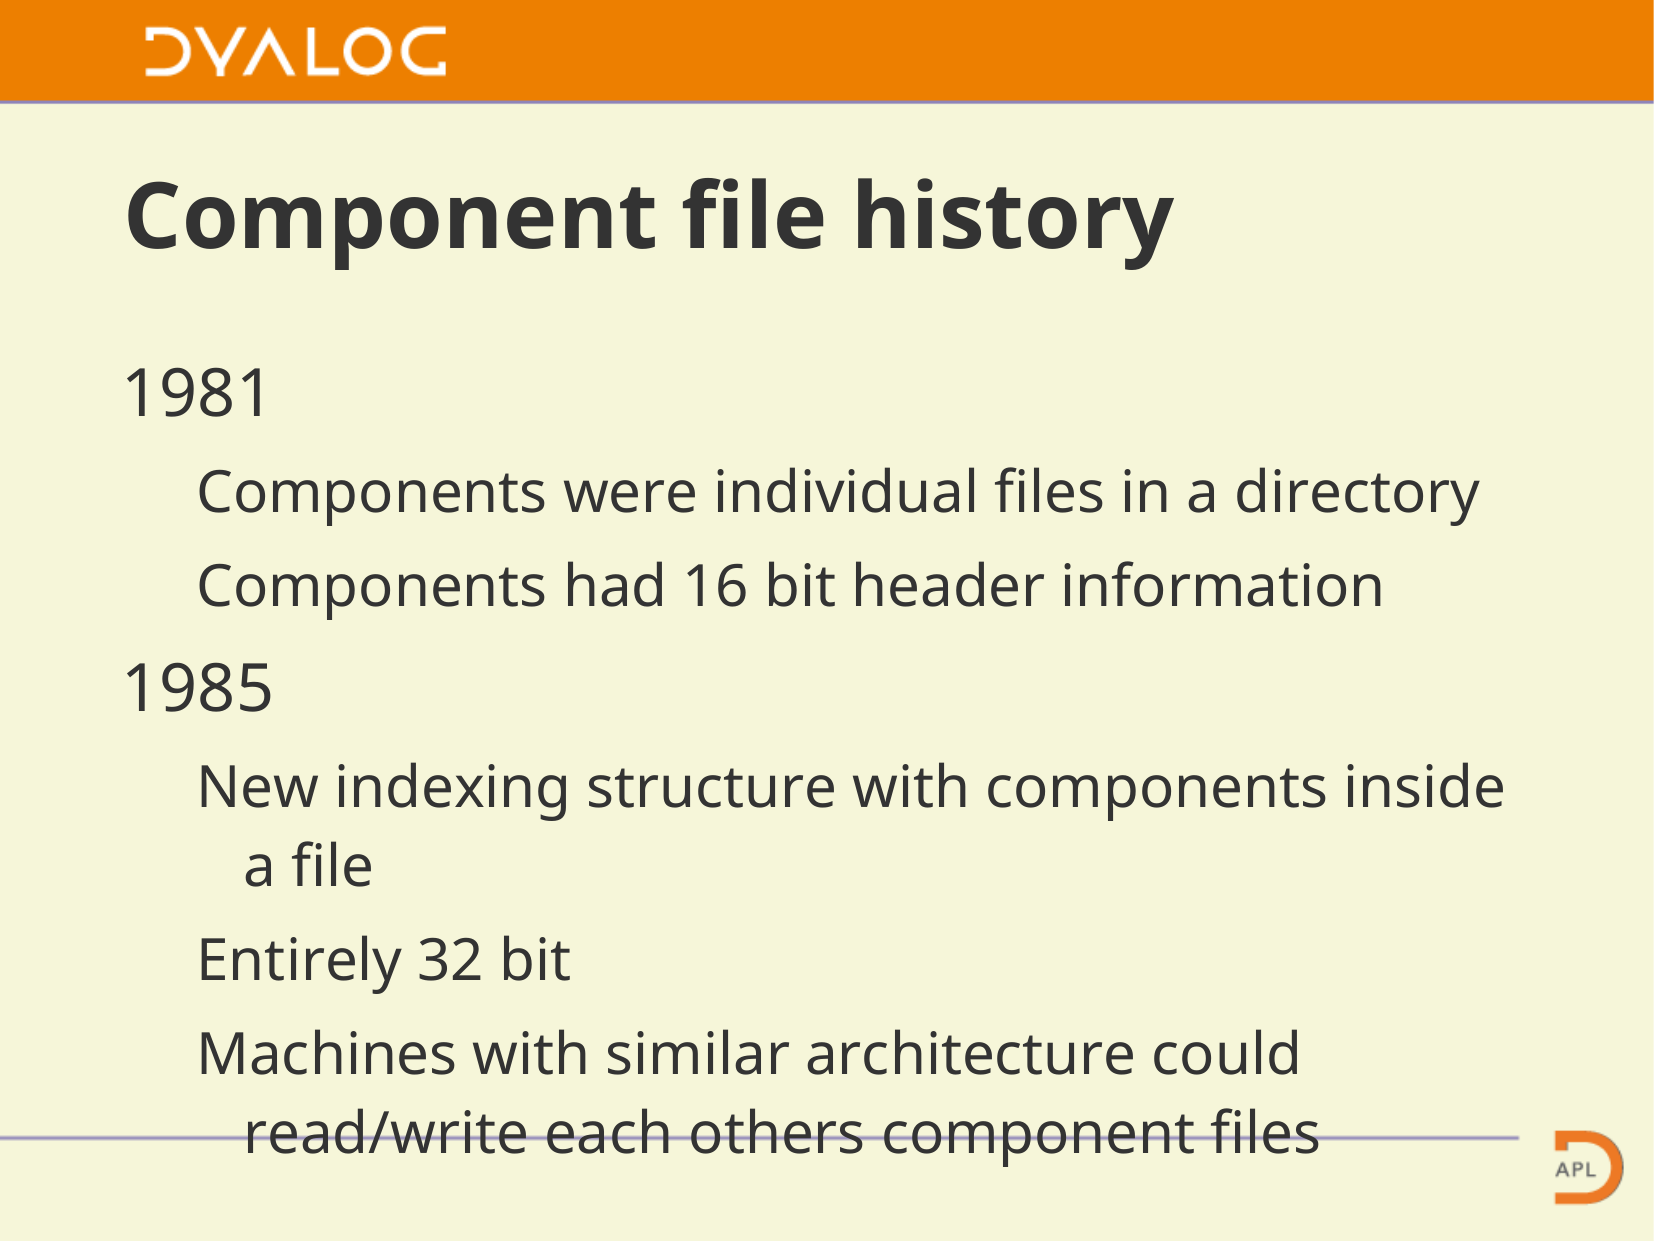

# Component file history
1981
Components were individual files in a directory
Components had 16 bit header information
1985
New indexing structure with components inside a file
Entirely 32 bit
Machines with similar architecture could read/write each others component files